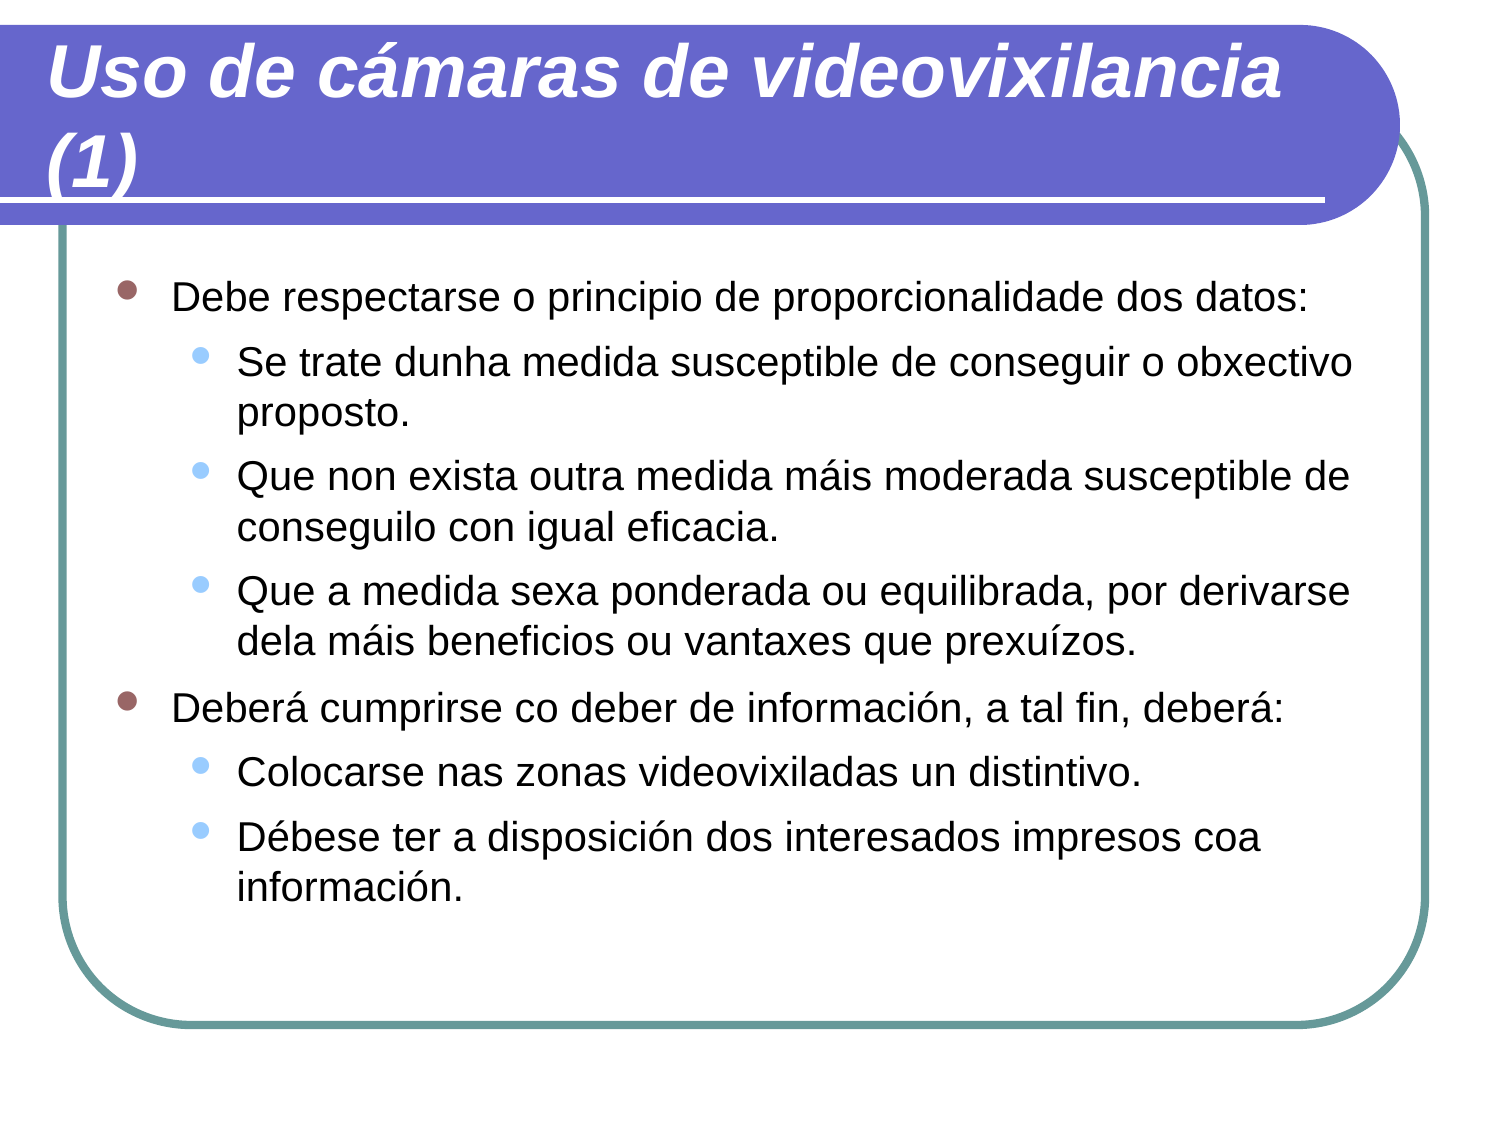

# Uso de cámaras de videovixilancia (1)
Debe respectarse o principio de proporcionalidade dos datos:
Se trate dunha medida susceptible de conseguir o obxectivo proposto.
Que non exista outra medida máis moderada susceptible de conseguilo con igual eficacia.
Que a medida sexa ponderada ou equilibrada, por derivarse dela máis beneficios ou vantaxes que prexuízos.
Deberá cumprirse co deber de información, a tal fin, deberá:
Colocarse nas zonas videovixiladas un distintivo.
Débese ter a disposición dos interesados impresos coa información.